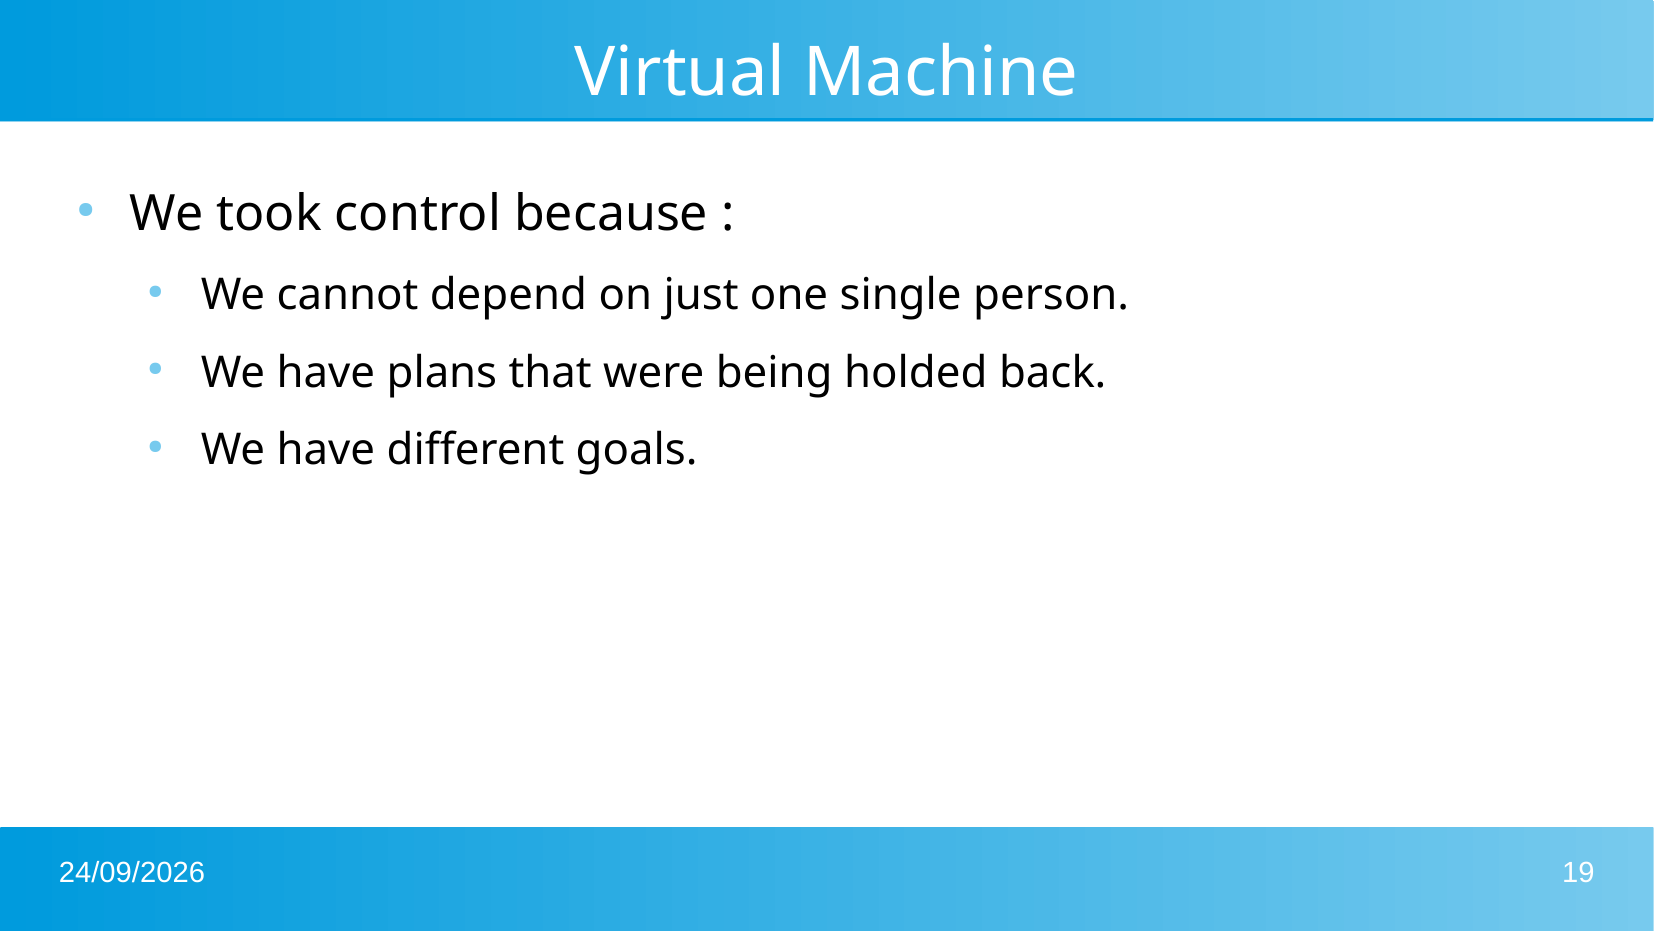

# Virtual Machine
We took control because :
We cannot depend on just one single person.
We have plans that were being holded back.
We have different goals.
19